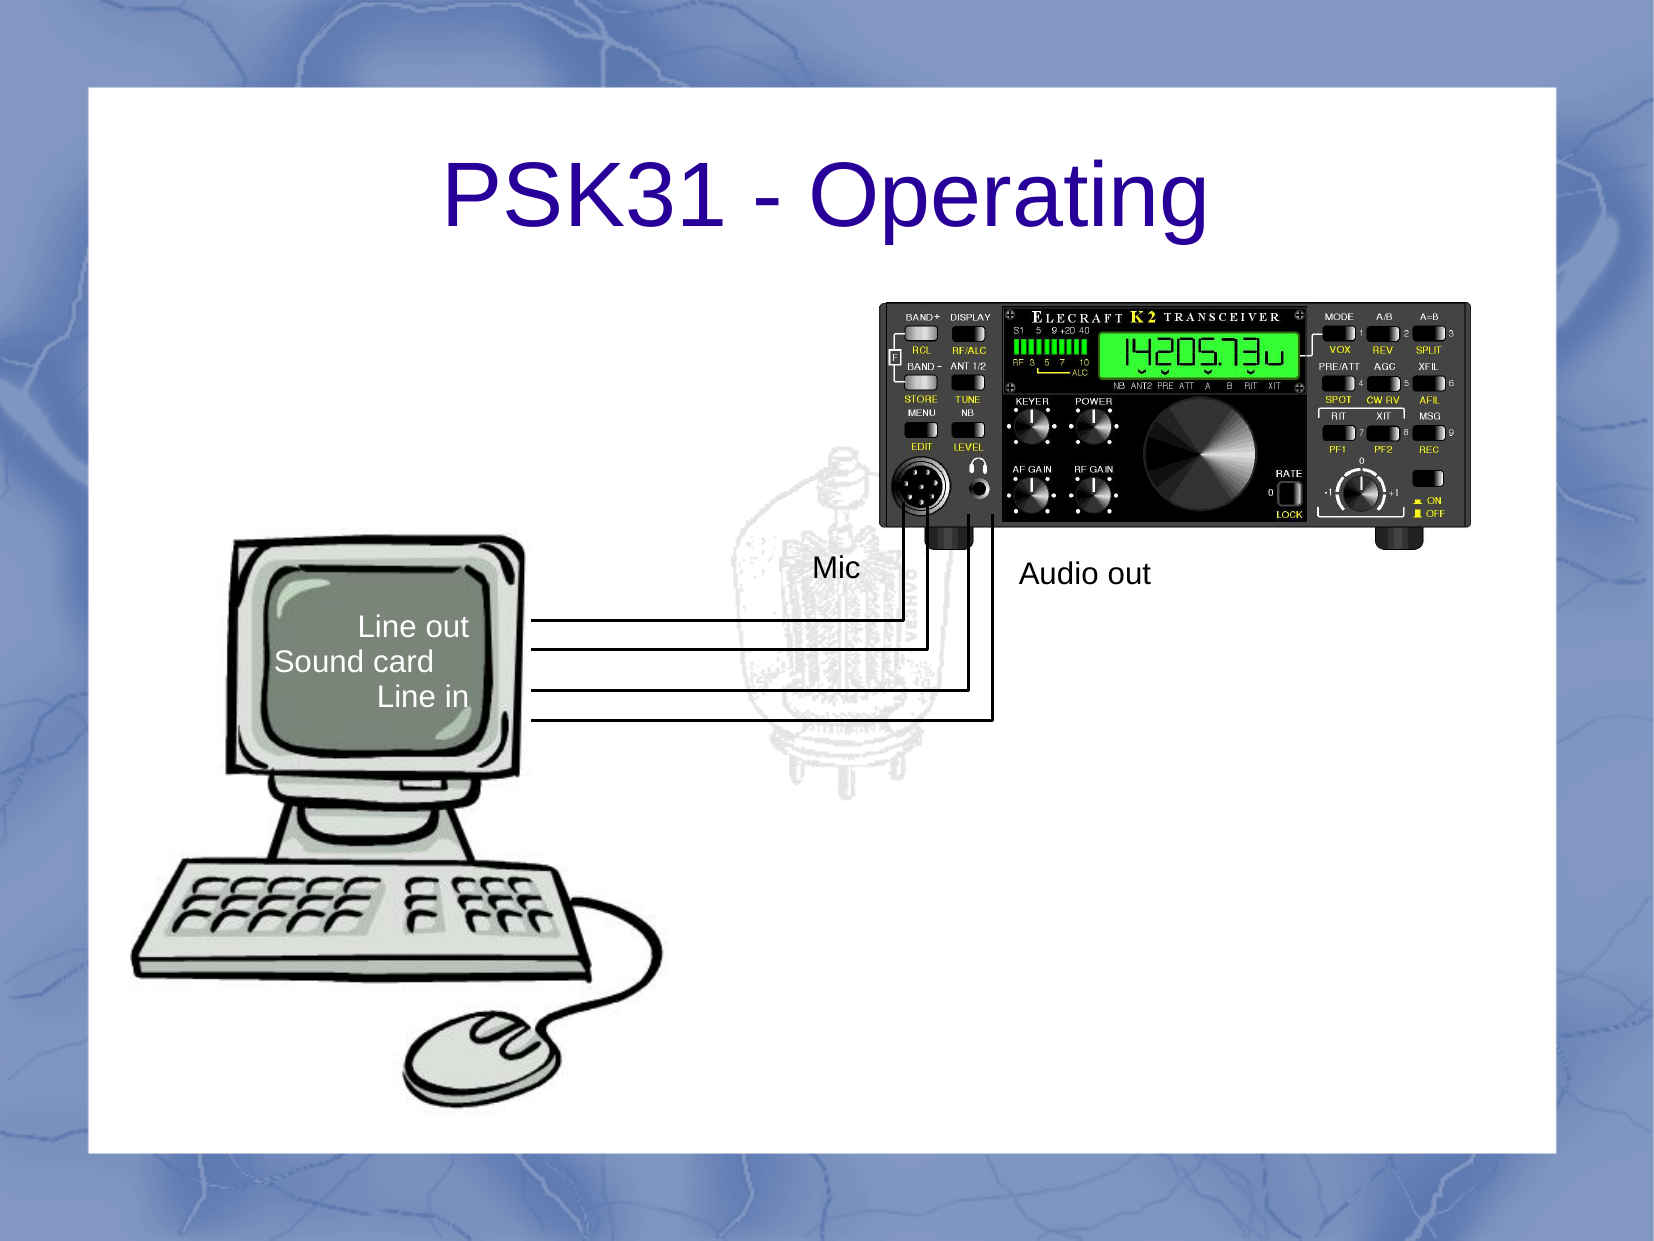

# PSK31 - Operating
Mic
Audio out
Line out
Sound card
Line in